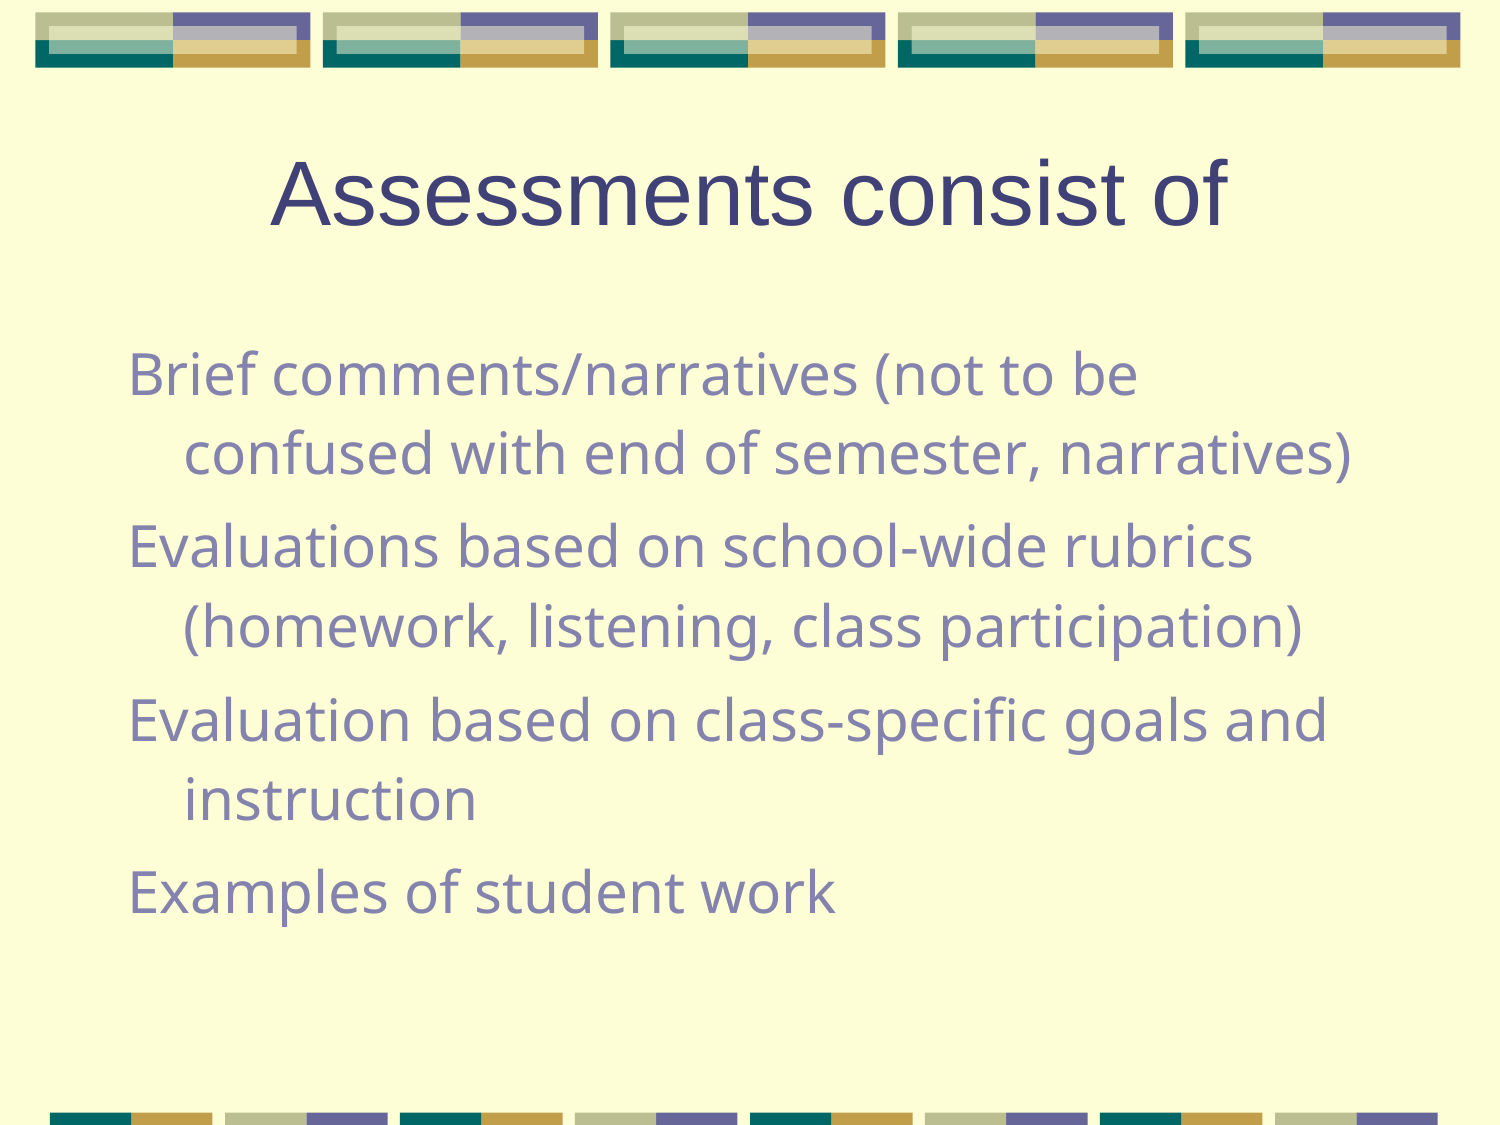

# Assessments consist of
Brief comments/narratives (not to be confused with end of semester, narratives)
Evaluations based on school-wide rubrics (homework, listening, class participation)
Evaluation based on class-specific goals and instruction
Examples of student work